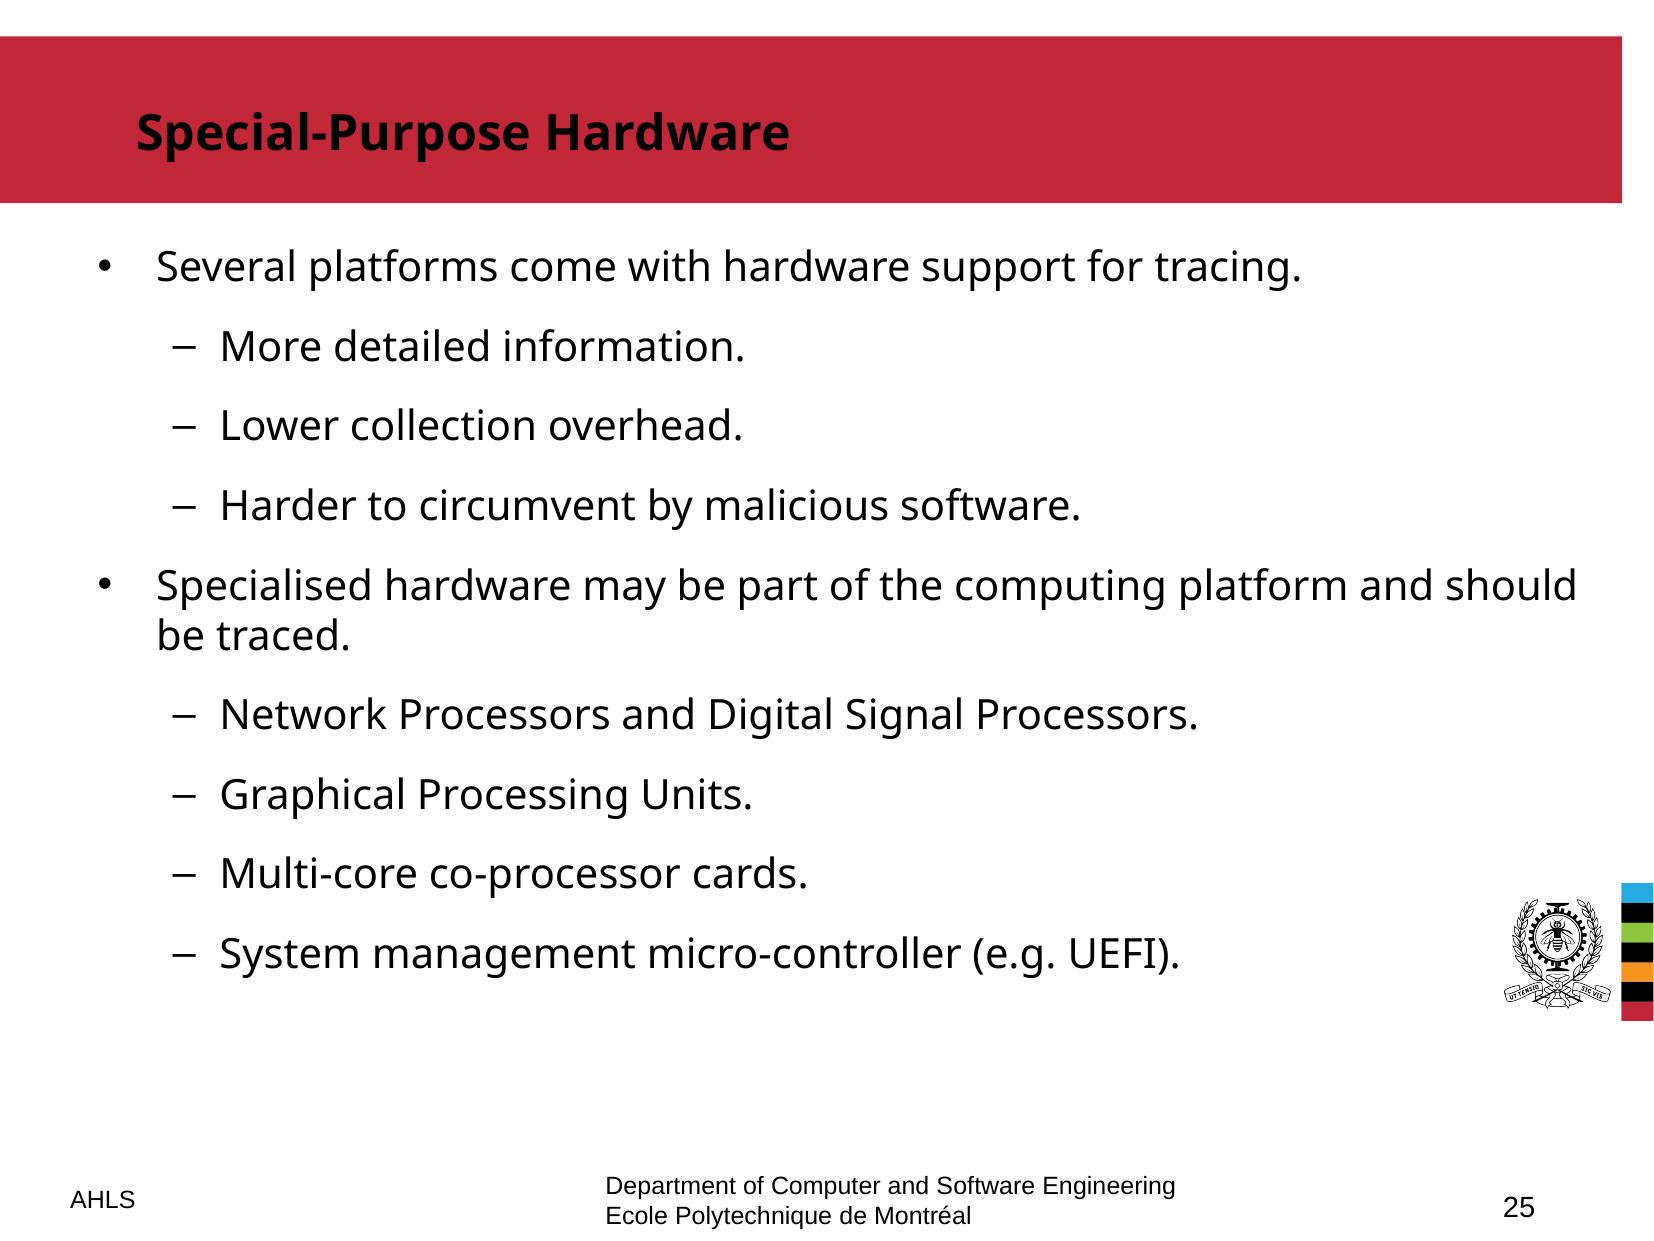

# Special-Purpose Hardware
Several platforms come with hardware support for tracing.
More detailed information.
Lower collection overhead.
Harder to circumvent by malicious software.
Specialised hardware may be part of the computing platform and should be traced.
Network Processors and Digital Signal Processors.
Graphical Processing Units.
Multi-core co-processor cards.
System management micro-controller (e.g. UEFI).